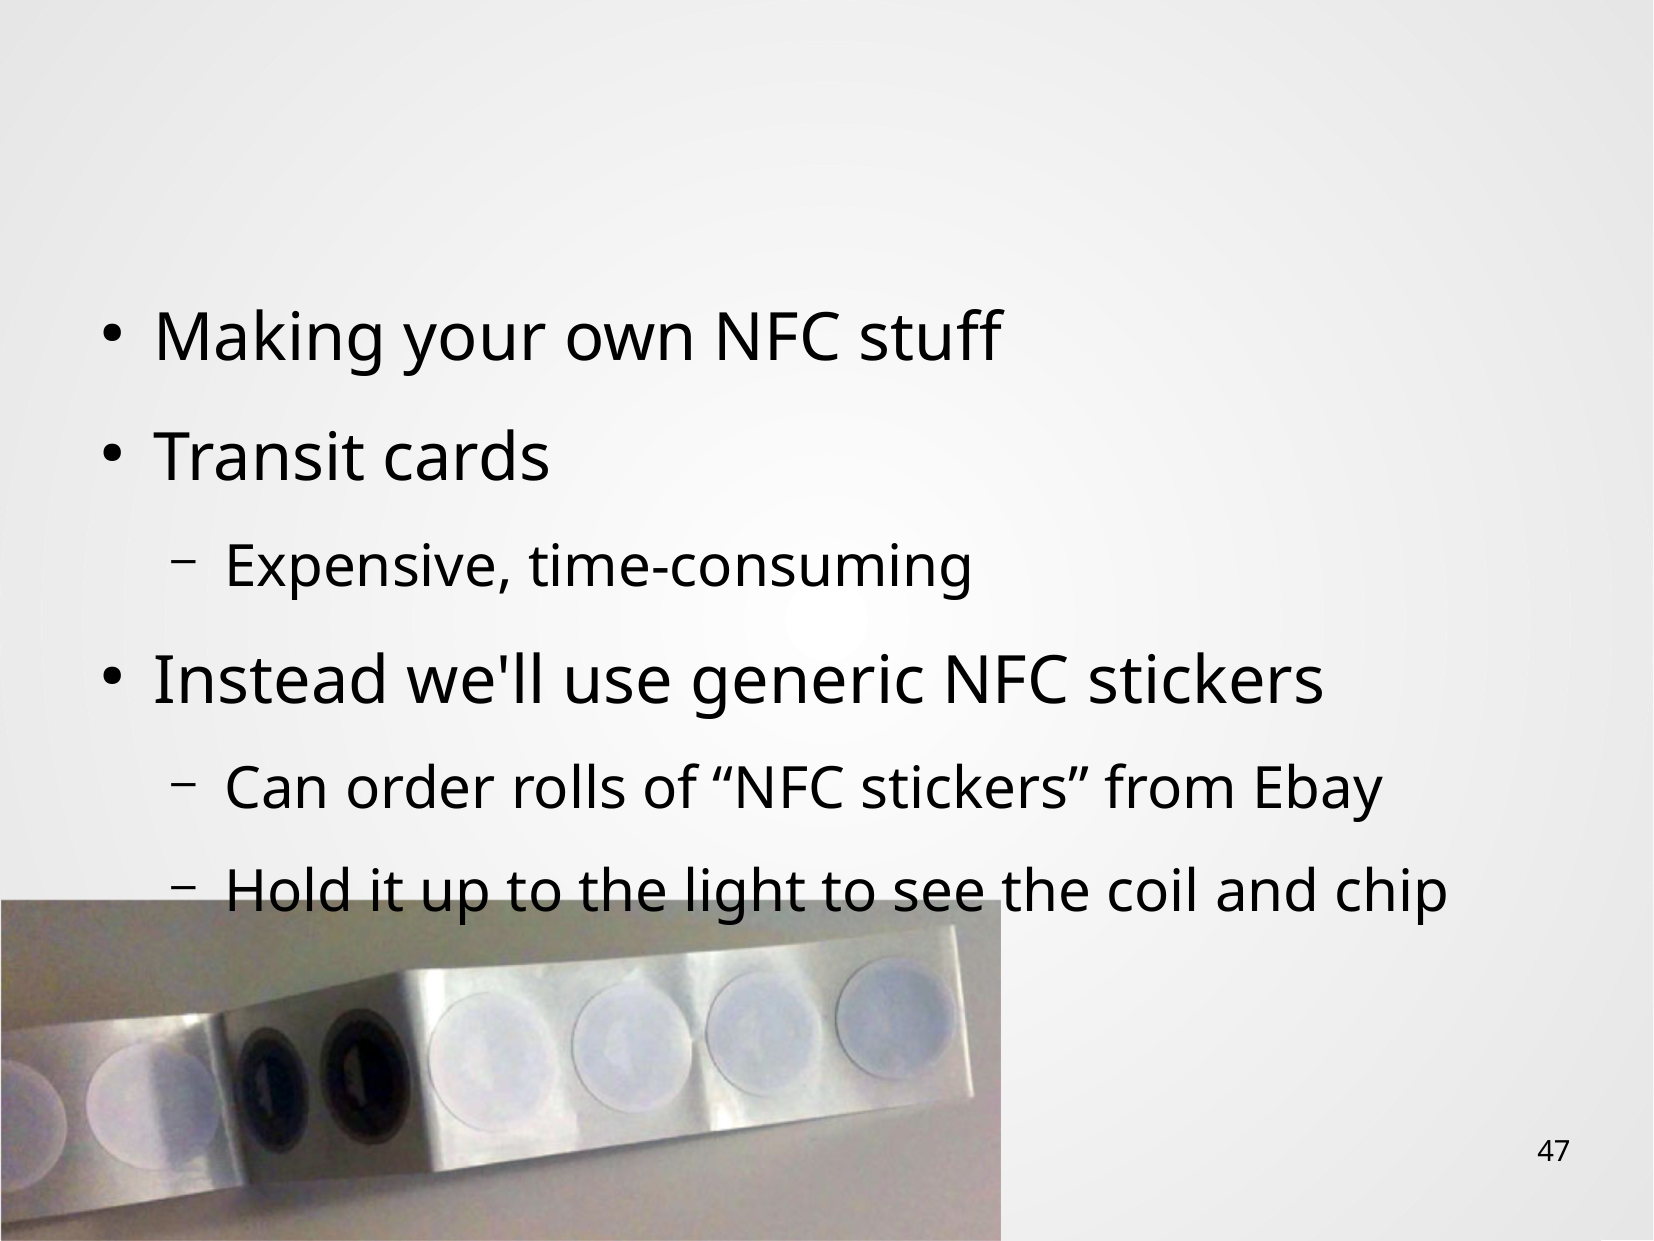

#
Making your own NFC stuff
Transit cards
Expensive, time-consuming
Instead we'll use generic NFC stickers
Can order rolls of “NFC stickers” from Ebay
Hold it up to the light to see the coil and chip
47